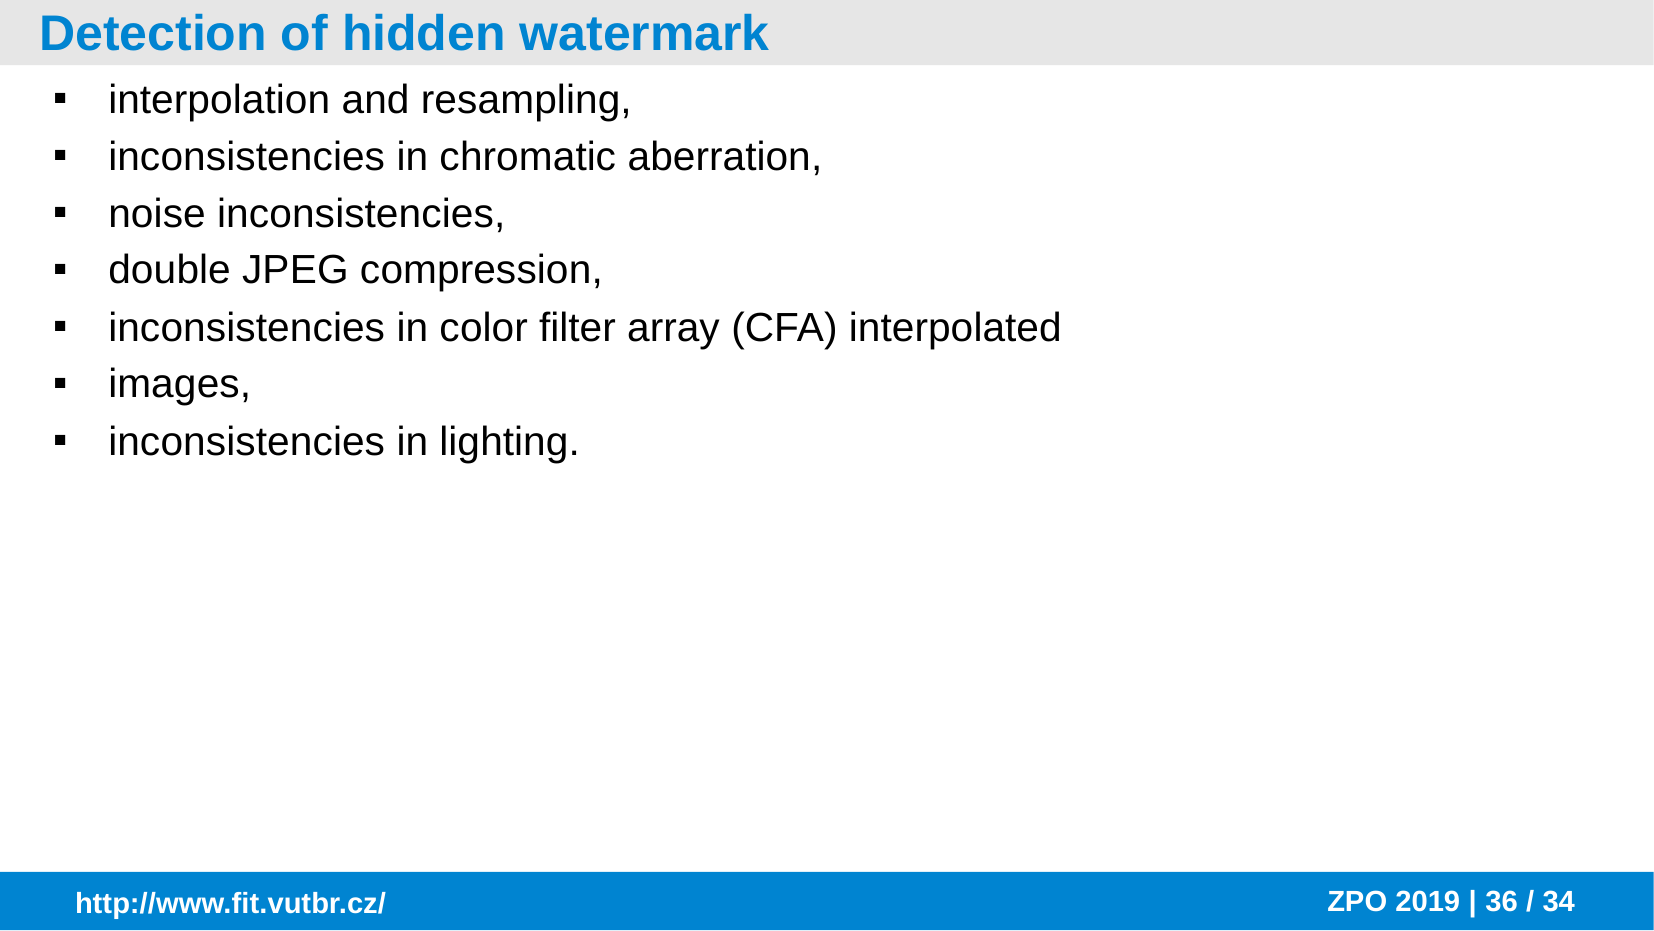

# Detection of hidden watermark
interpolation and resampling,
inconsistencies in chromatic aberration,
noise inconsistencies,
double JPEG compression,
inconsistencies in color filter array (CFA) interpolated
images,
inconsistencies in lighting.